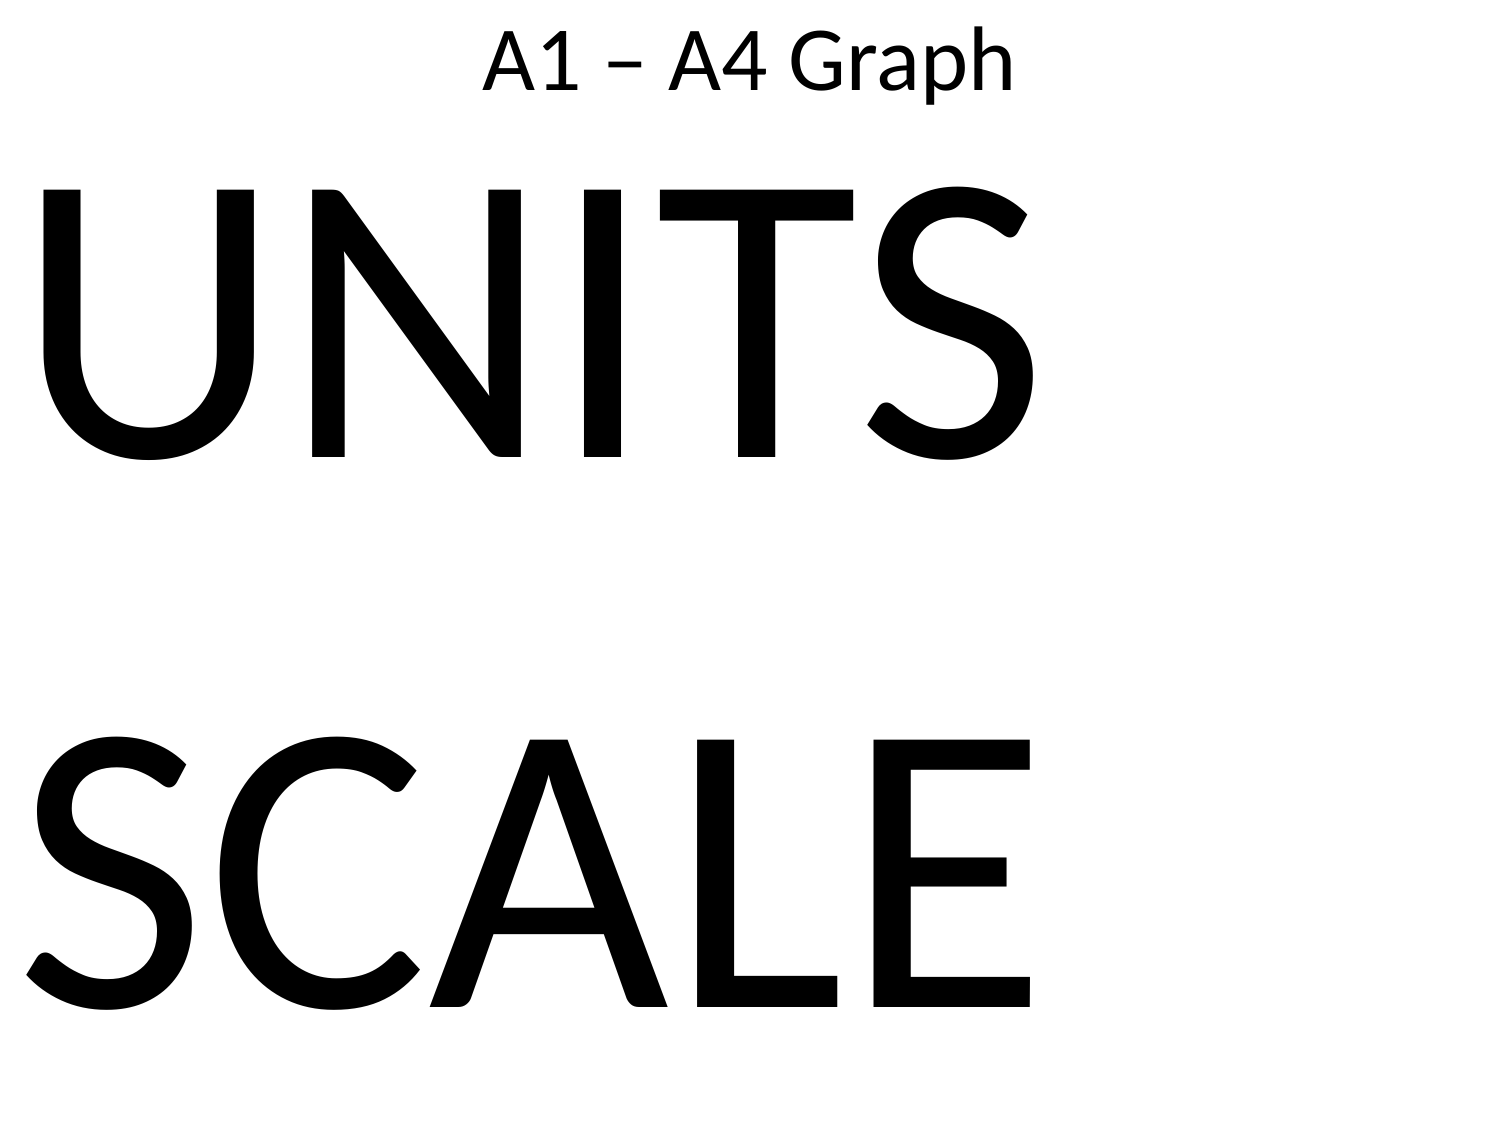

# A1 – A4 Graph
UNITS
SCALE